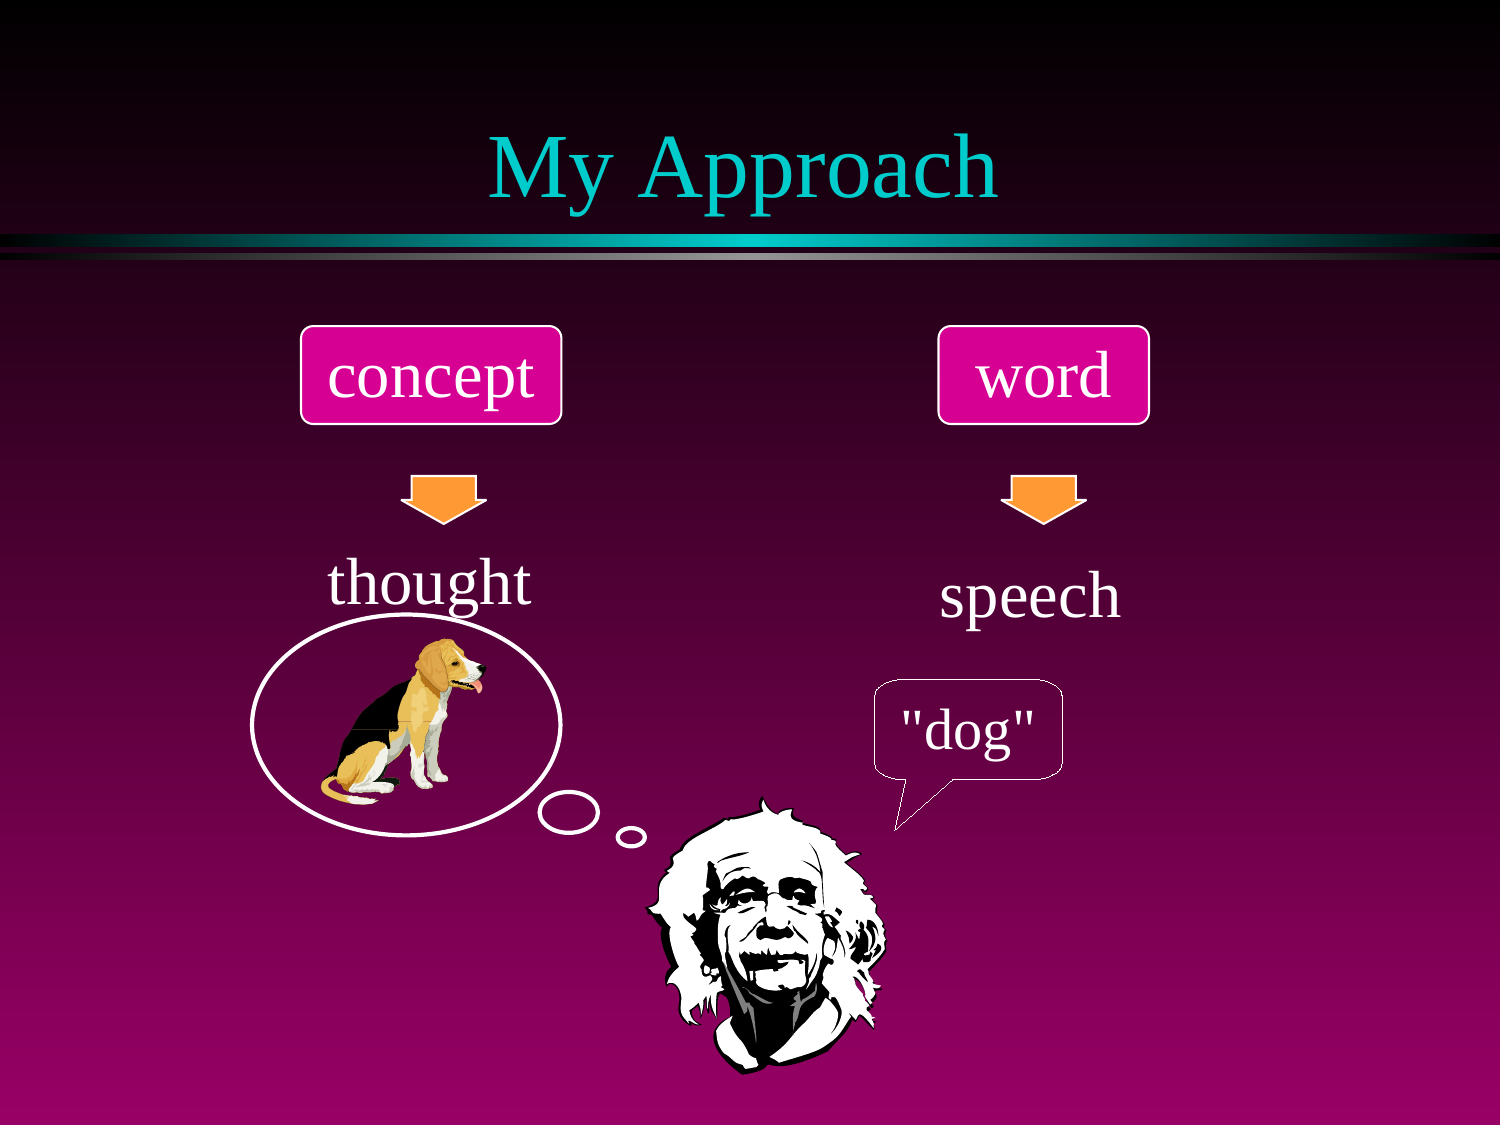

# My Approach
concept
word
thought
speech
"dog"